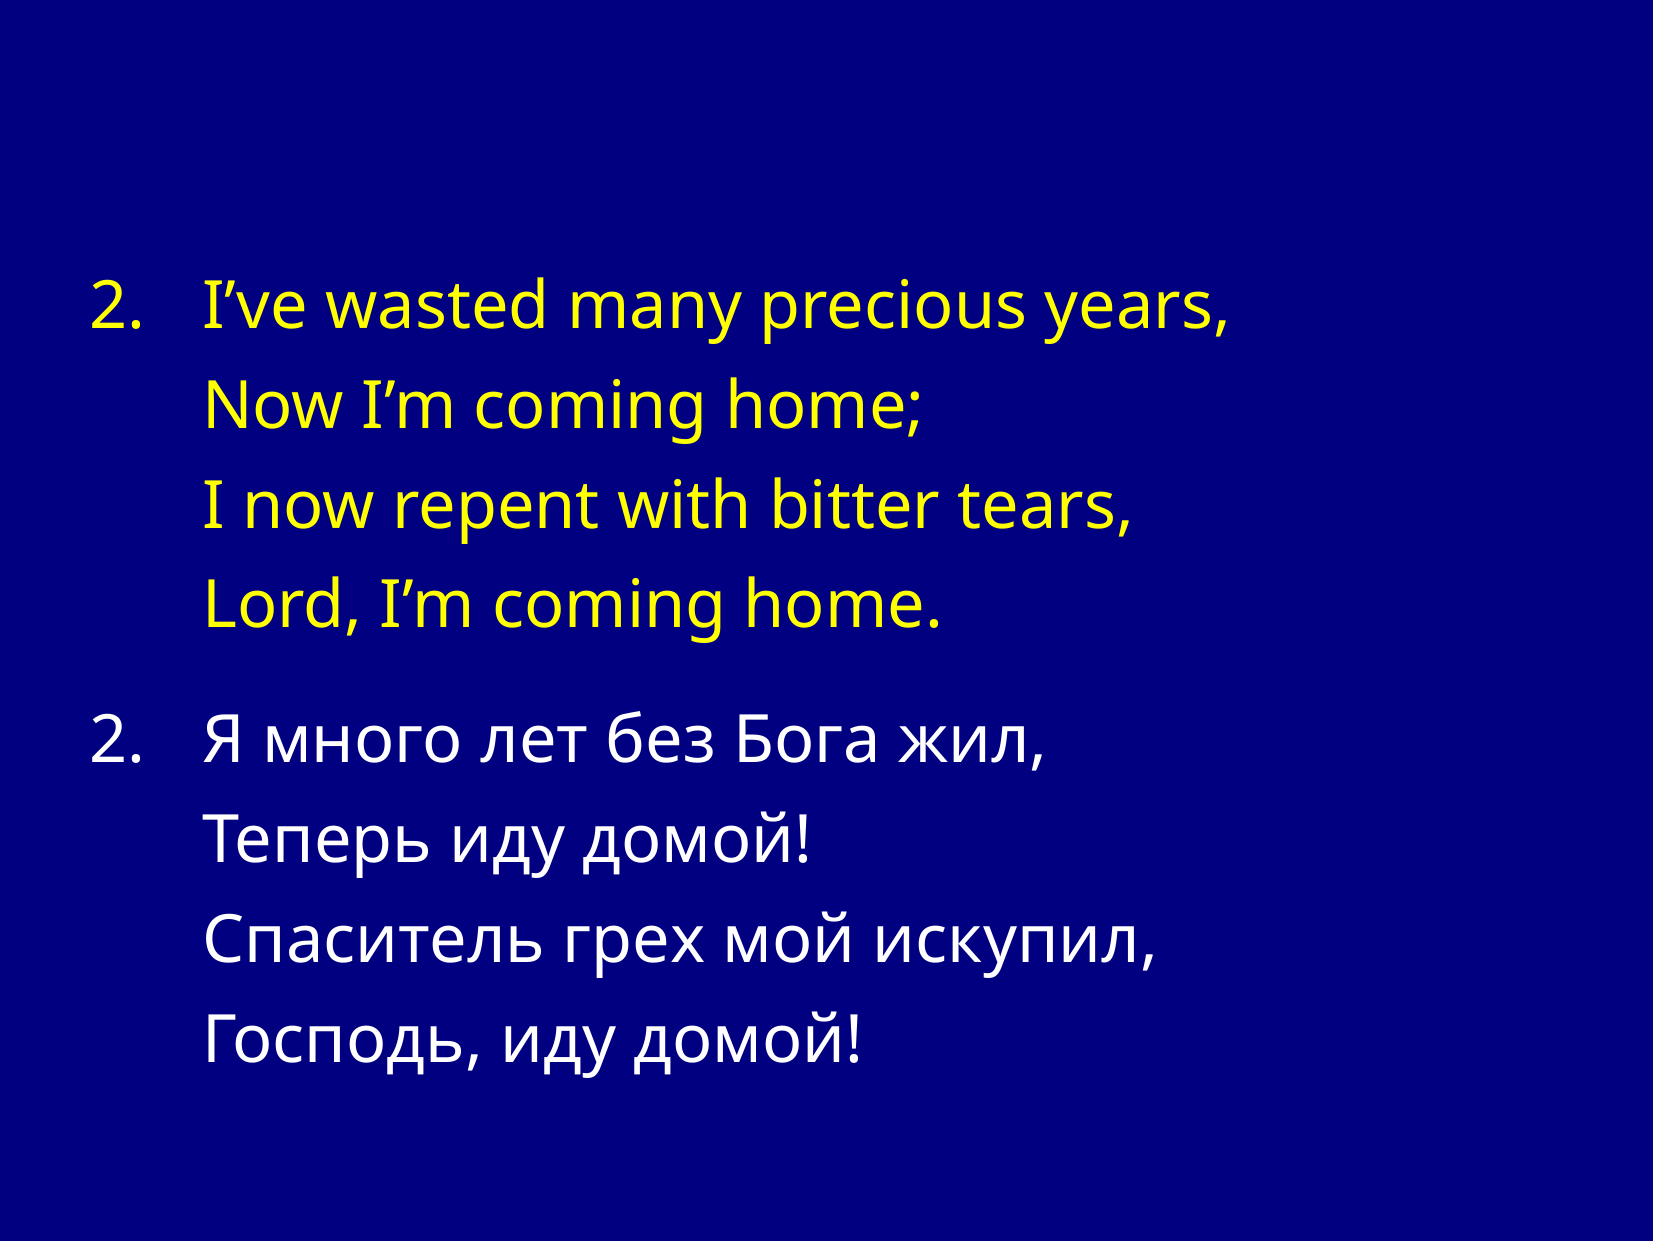

2.	I’ve wasted many precious years,
	Now I’m coming home;
	I now repent with bitter tears,
	Lord, I’m coming home.
2.	Я много лет без Бога жил,
	Теперь иду домой!
	Спаситель грех мой искупил,
	Господь, иду домой!